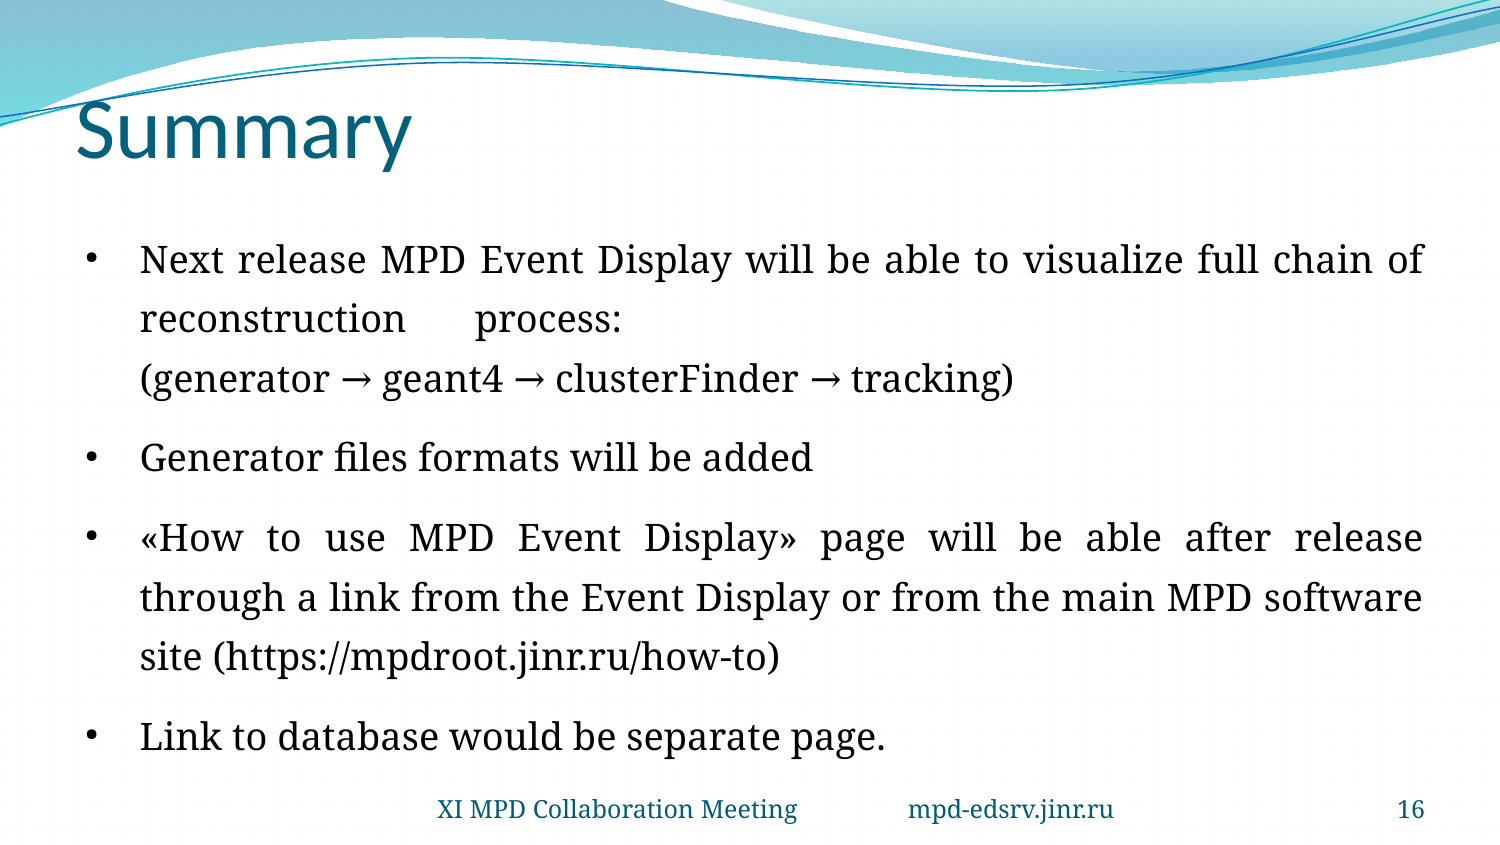

# Summary
Next release MPD Event Display will be able to visualize full chain of reconstruction process:
(generator → geant4 → clusterFinder → tracking)
Generator files formats will be added
«How to use MPD Event Display» page will be able after release through a link from the Event Display or from the main MPD software site (https://mpdroot.jinr.ru/how-to)
Link to database would be separate page.
XI MPD Collaboration Meeting mpd-edsrv.jinr.ru
16